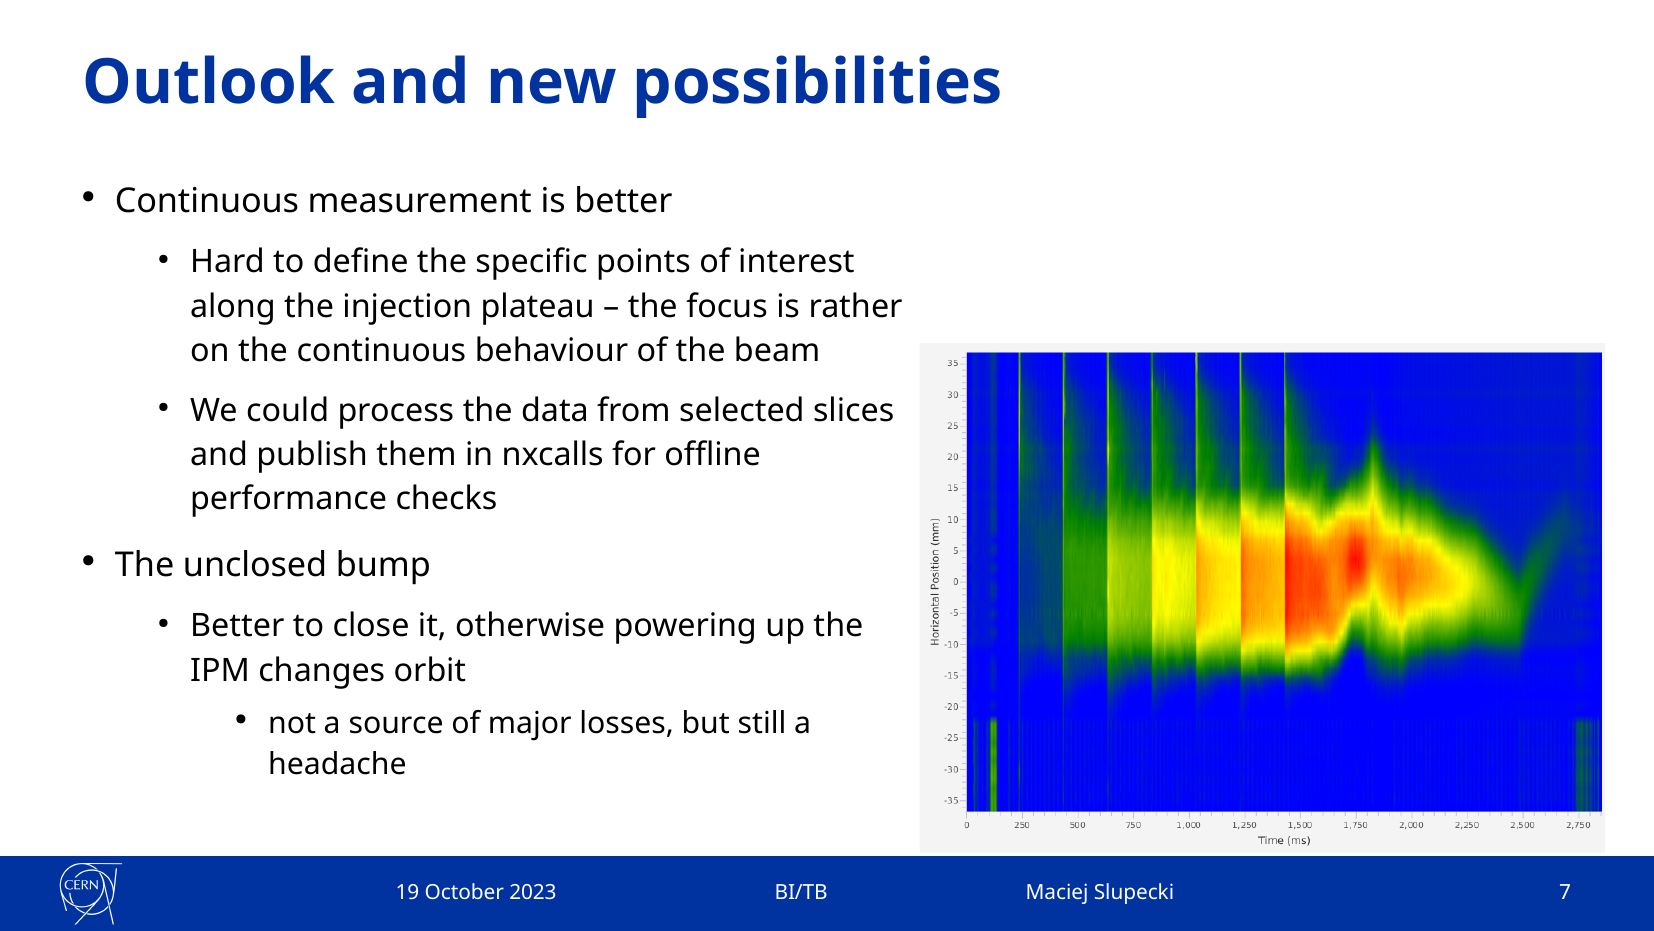

# Outlook and new possibilities
Continuous measurement is better
Hard to define the specific points of interest along the injection plateau – the focus is rather on the continuous behaviour of the beam
We could process the data from selected slices and publish them in nxcalls for offline performance checks
The unclosed bump
Better to close it, otherwise powering up the IPM changes orbit
not a source of major losses, but still a headache
Presenter | Presentation Title
7